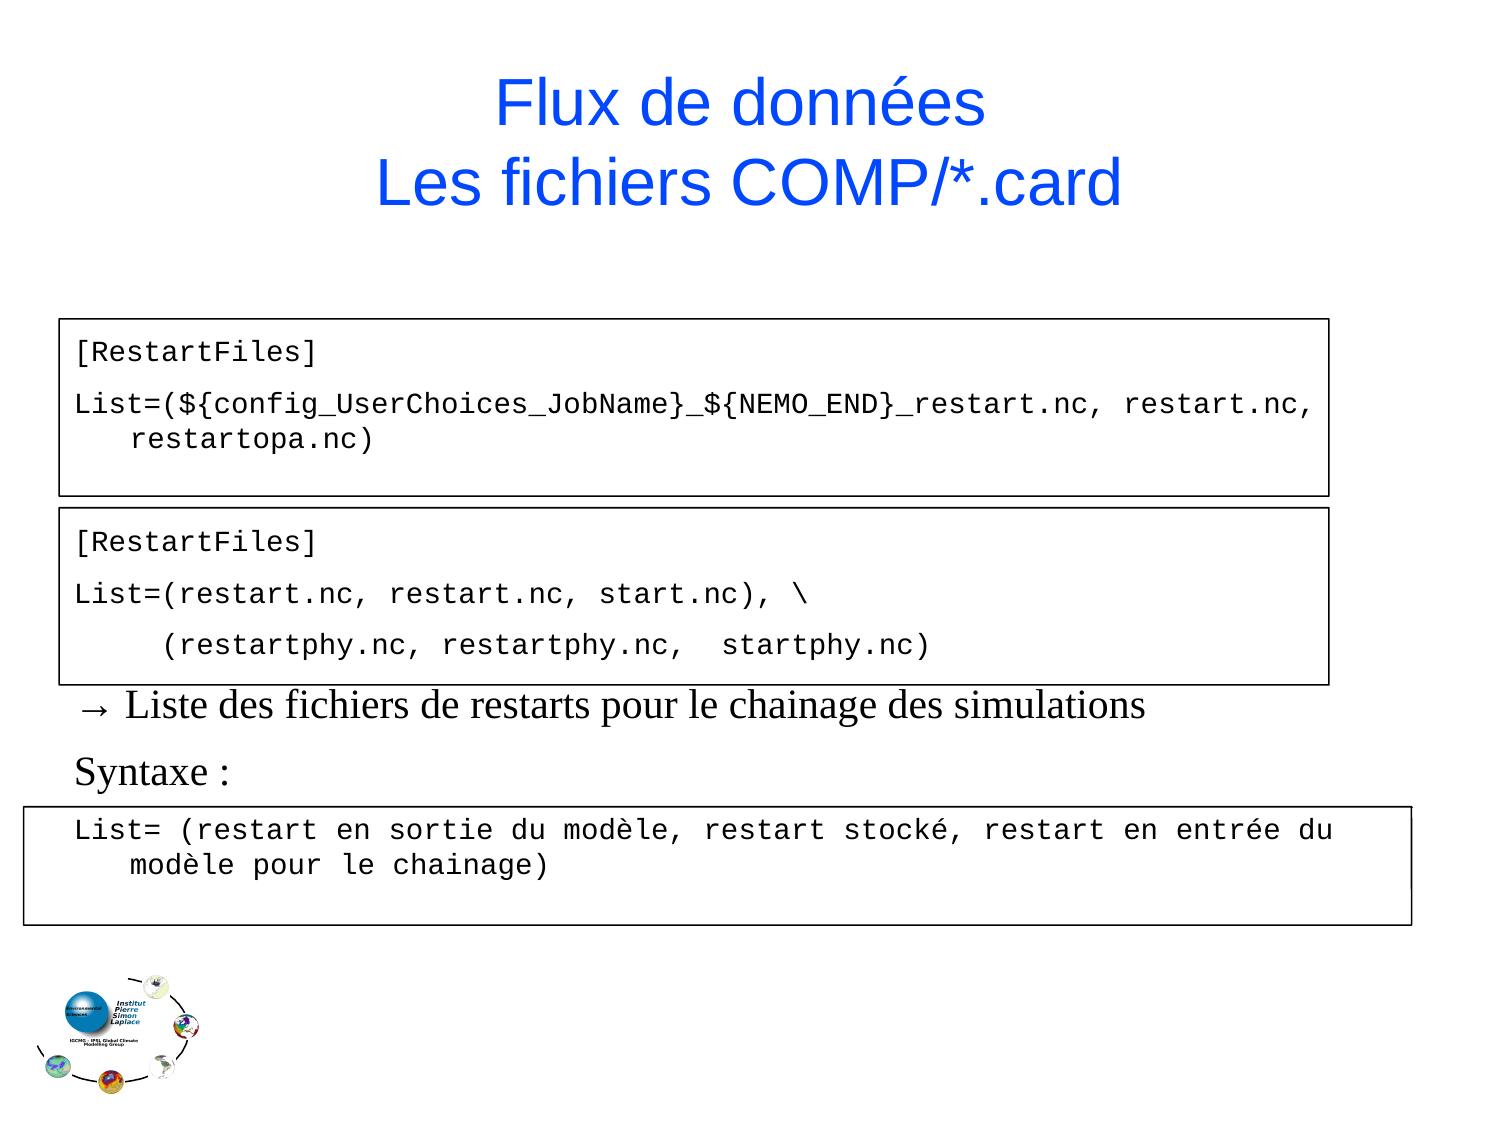

# Flux de données Les fichiers COMP/*.card
[RestartFiles]
List=(${config_UserChoices_JobName}_${NEMO_END}_restart.nc, restart.nc, restartopa.nc)
[RestartFiles]
List=(restart.nc, restart.nc, start.nc), \
 (restartphy.nc, restartphy.nc, startphy.nc)
→ Liste des fichiers de restarts pour le chainage des simulations
Syntaxe :
List= (restart en sortie du modèle, restart stocké, restart en entrée du modèle pour le chainage)